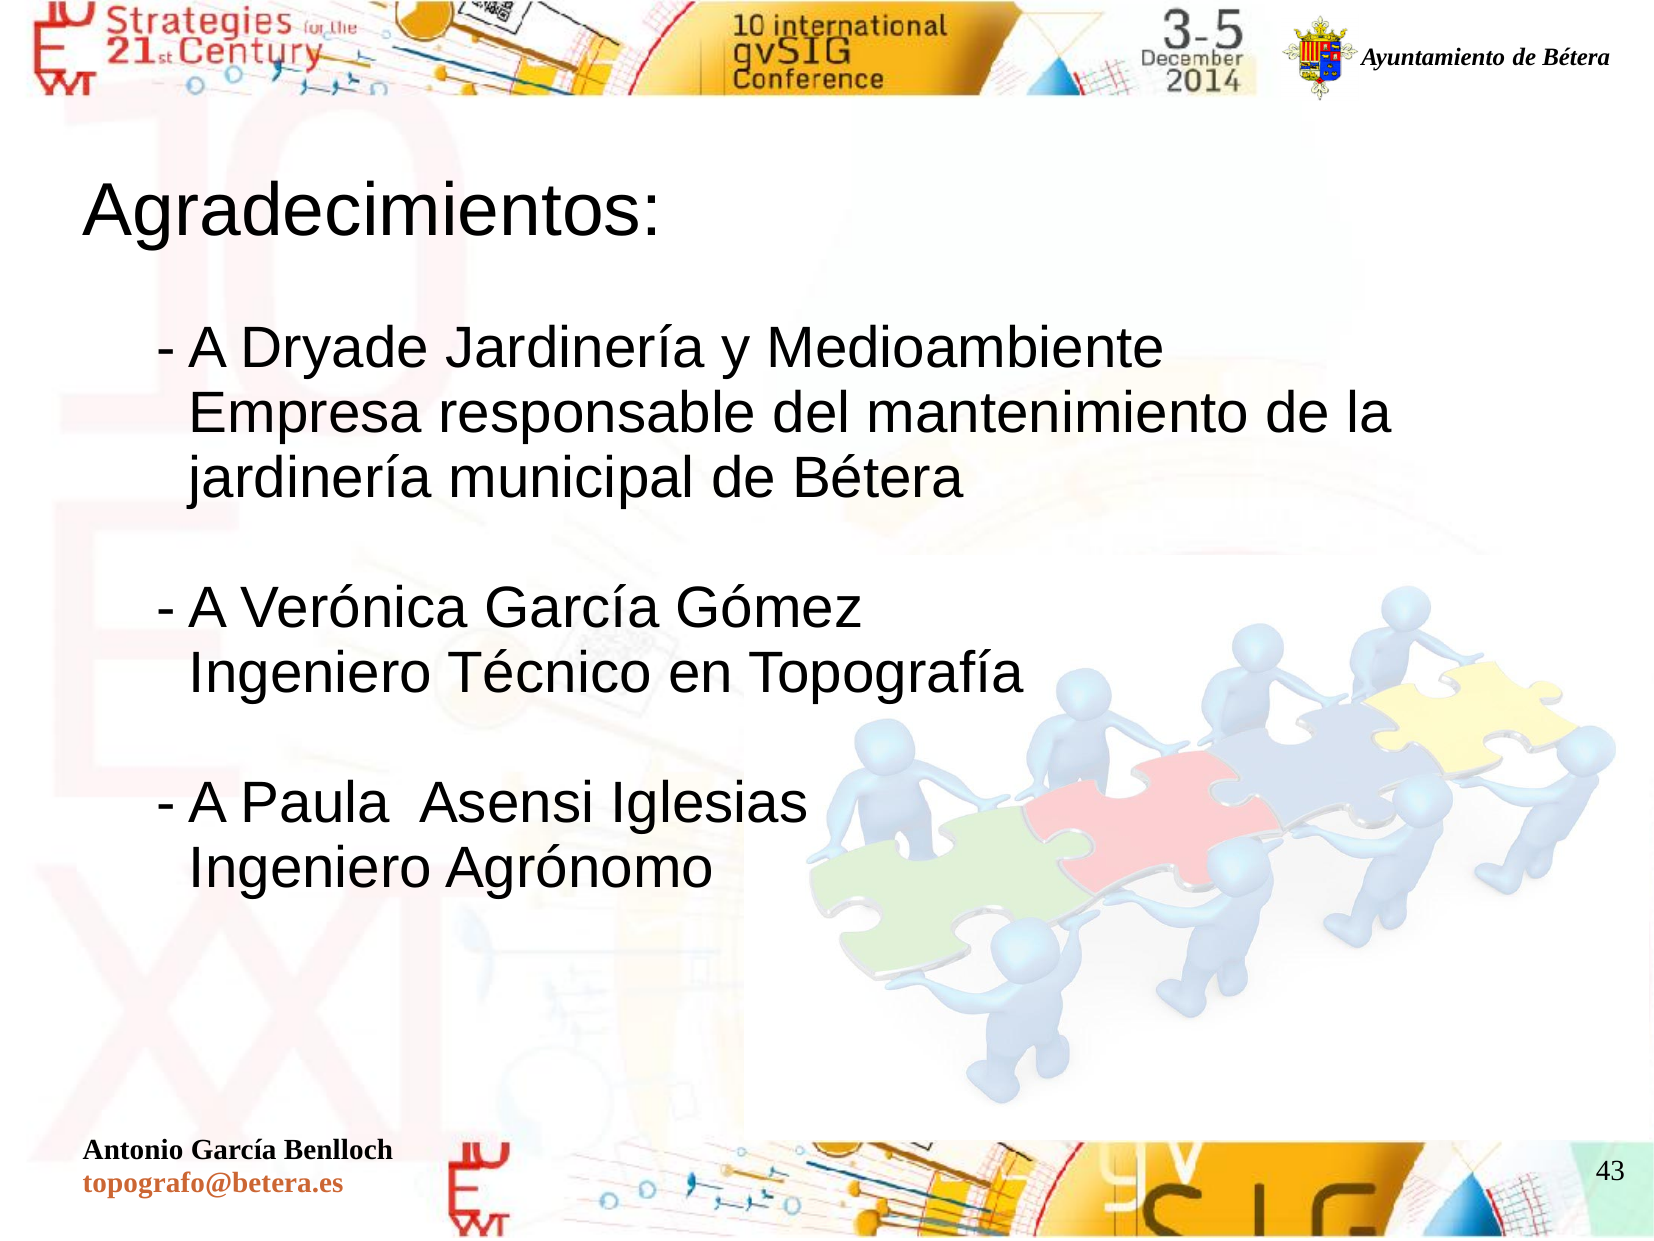

# Agradecimientos:
- A Dryade Jardinería y Medioambiente
 Empresa responsable del mantenimiento de la
 jardinería municipal de Bétera
- A Verónica García Gómez
 Ingeniero Técnico en Topografía
- A Paula Asensi Iglesias
 Ingeniero Agrónomo
43